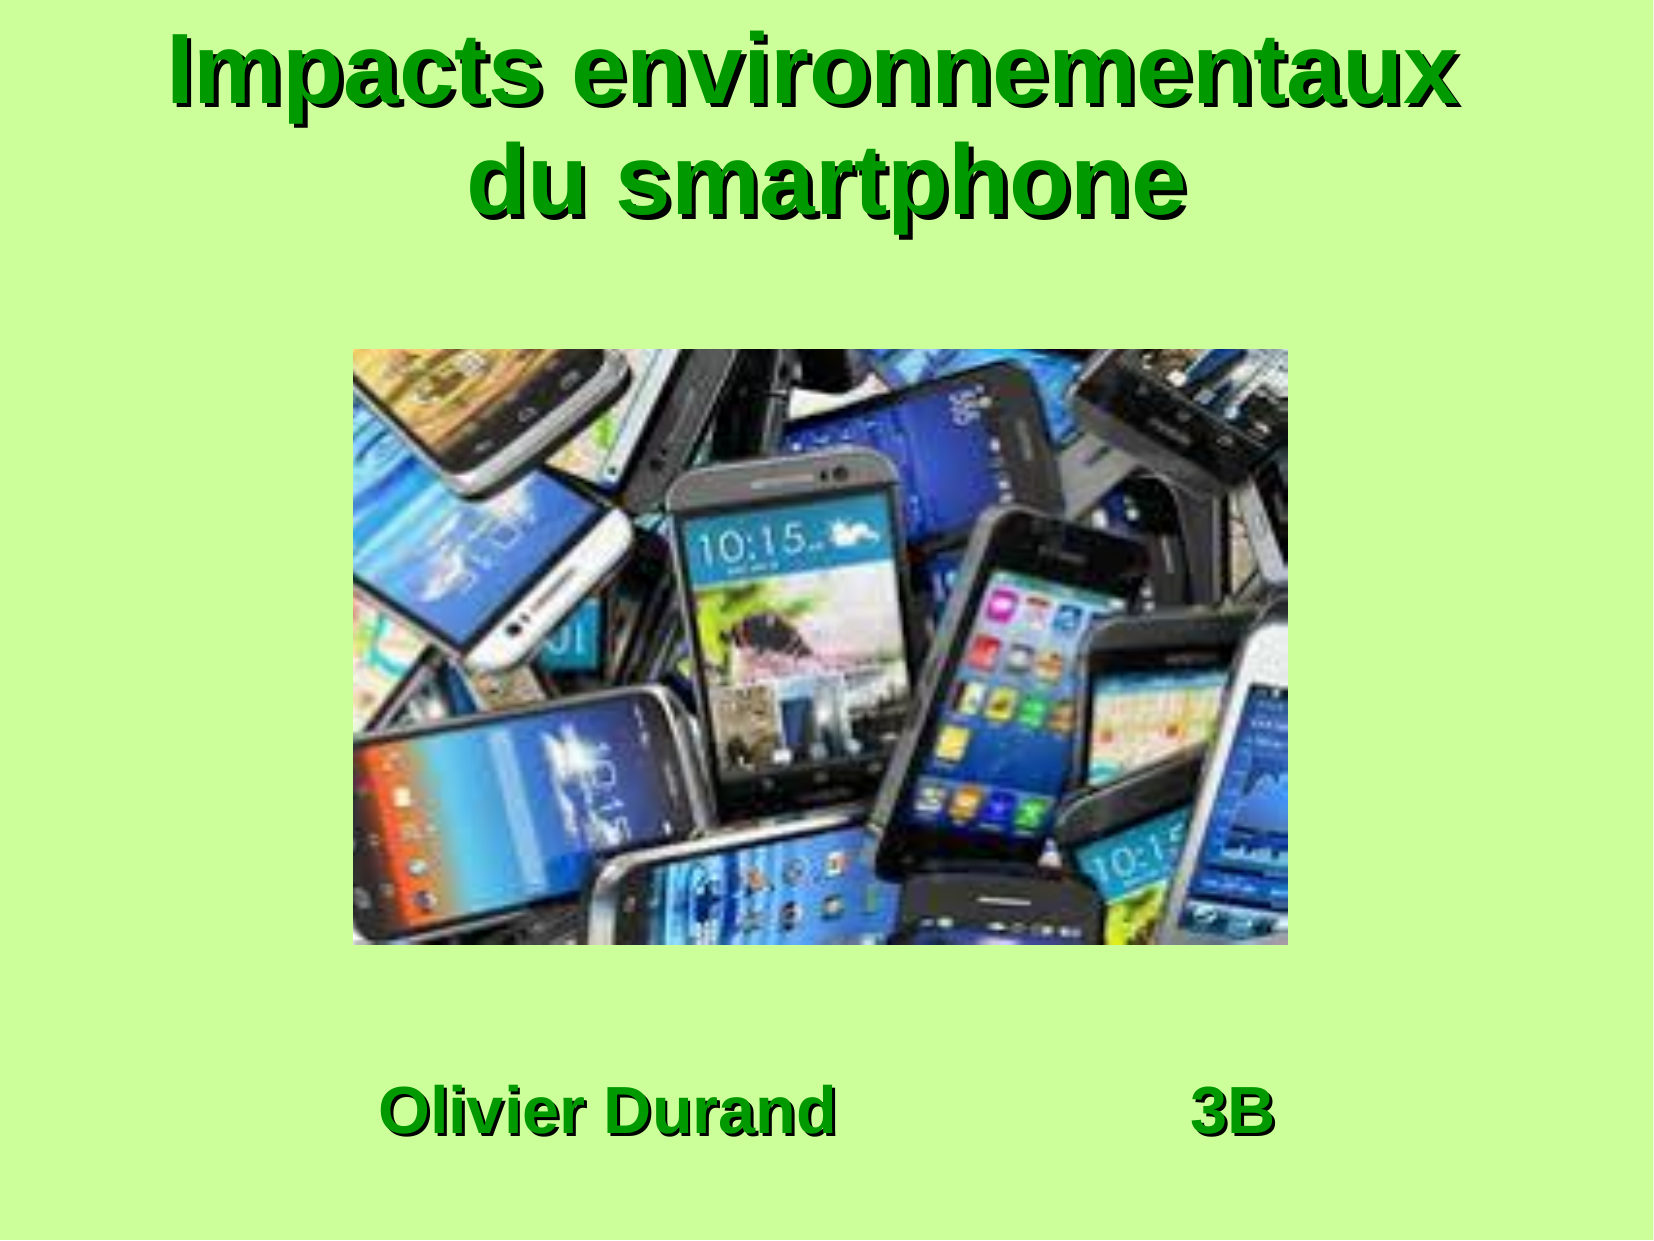

# Impacts environnementaux du smartphone Olivier Durand					3B